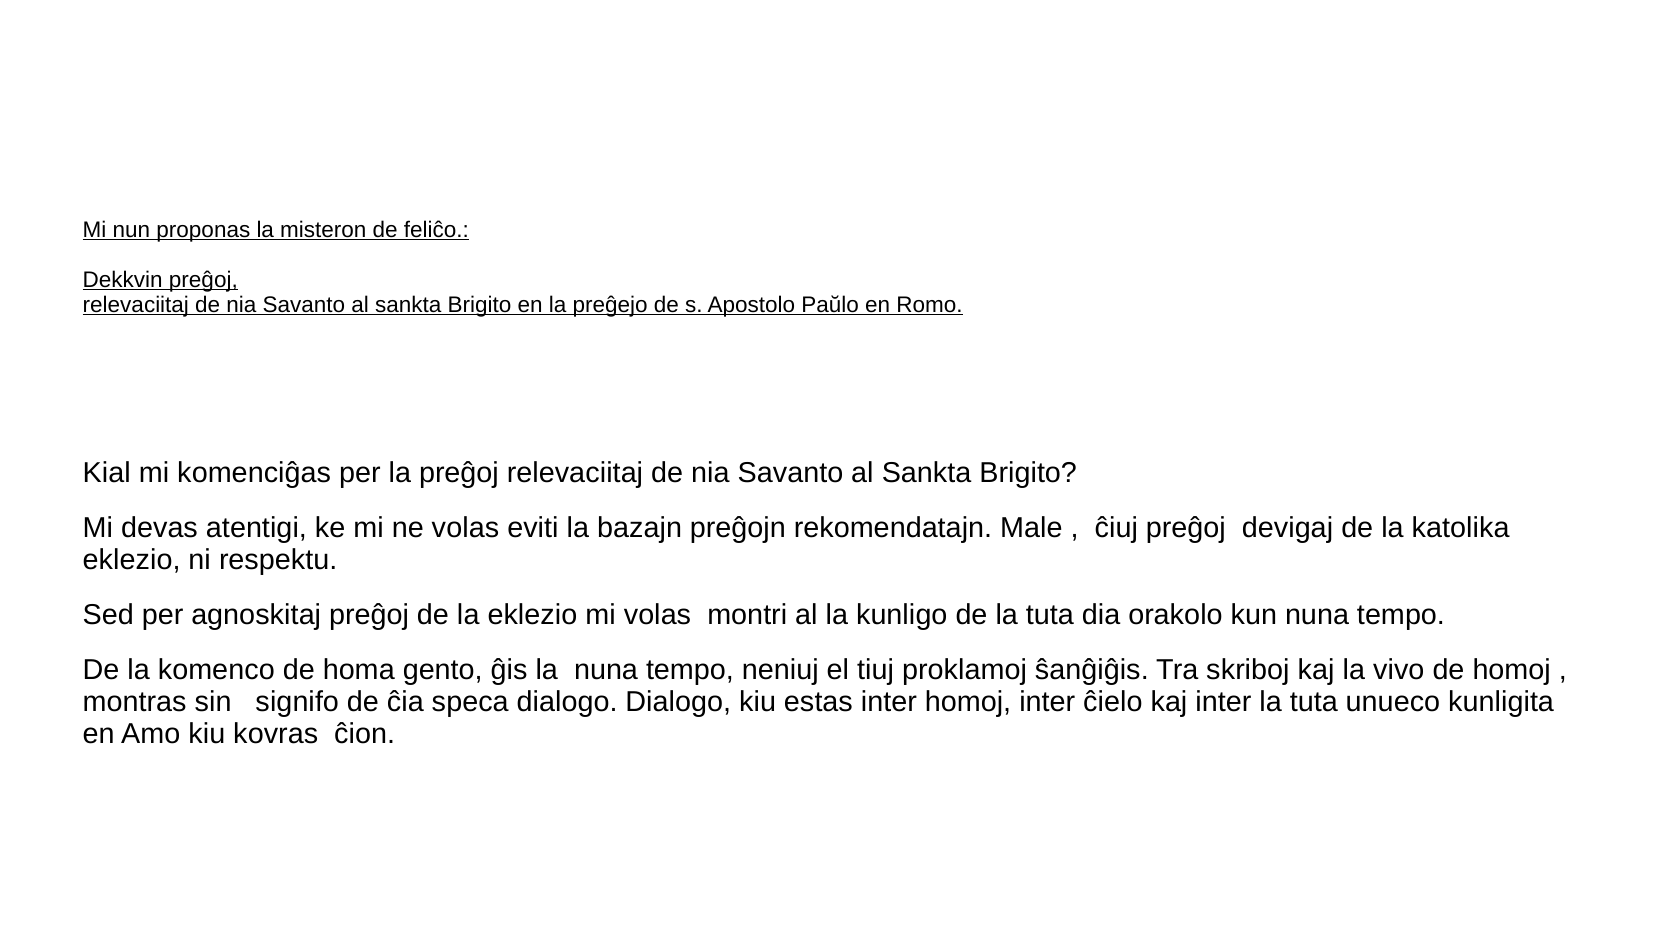

# Mi nun proponas la misteron de feliĉo.: Dekkvin preĝoj, relevaciitaj de nia Savanto al sankta Brigito en la preĝejo de s. Apostolo Paŭlo en Romo.
Kial mi komenciĝas per la preĝoj relevaciitaj de nia Savanto al Sankta Brigito?
Mi devas atentigi, ke mi ne volas eviti la bazajn preĝojn rekomendatajn. Male , ĉiuj preĝoj devigaj de la katolika eklezio, ni respektu.
Sed per agnoskitaj preĝoj de la eklezio mi volas montri al la kunligo de la tuta dia orakolo kun nuna tempo.
De la komenco de homa gento, ĝis la nuna tempo, neniuj el tiuj proklamoj ŝanĝiĝis. Tra skriboj kaj la vivo de homoj , montras sin signifo de ĉia speca dialogo. Dialogo, kiu estas inter homoj, inter ĉielo kaj inter la tuta unueco kunligita en Amo kiu kovras ĉion.